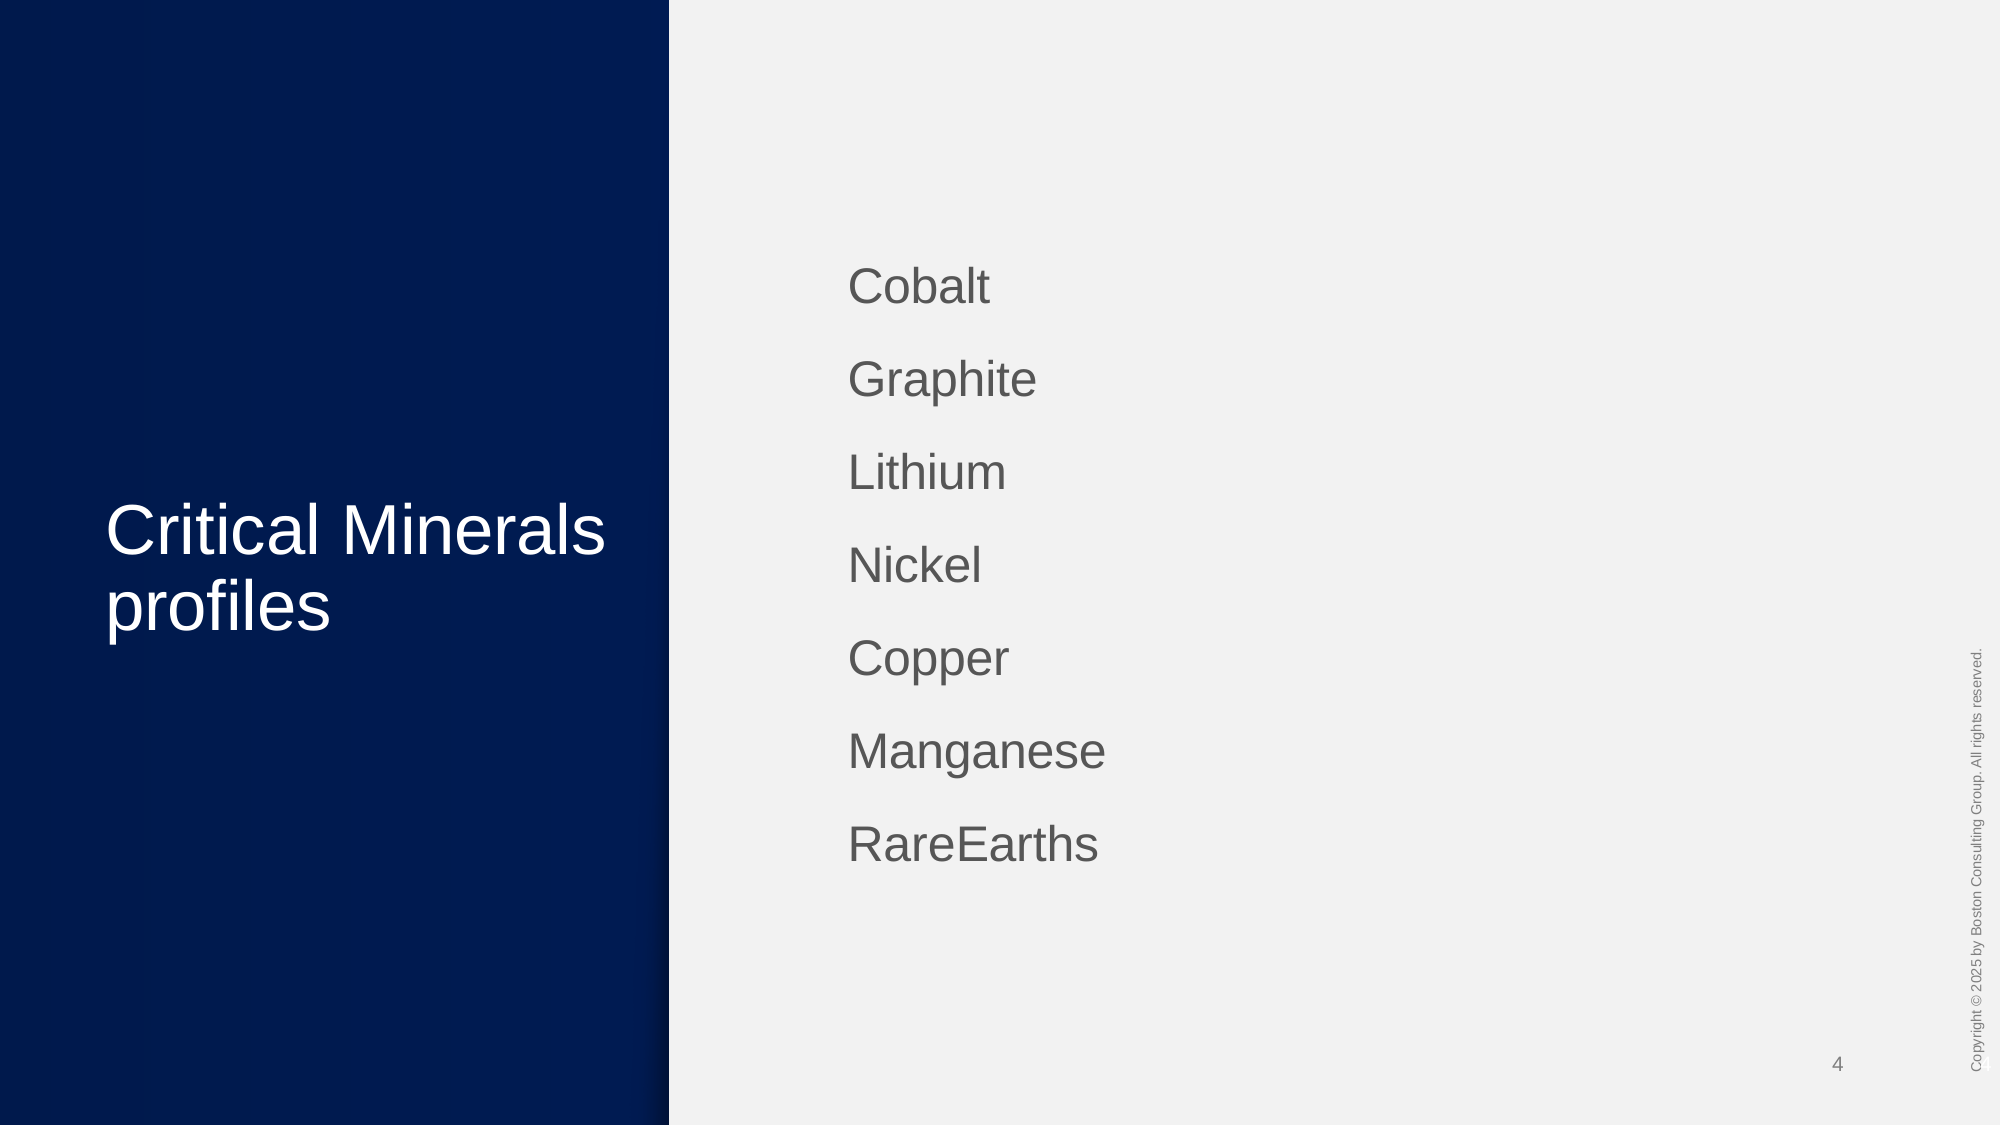

Cobalt Graphite Lithium Nickel Copper Manganese RareEarths
# Critical Minerals profiles
1